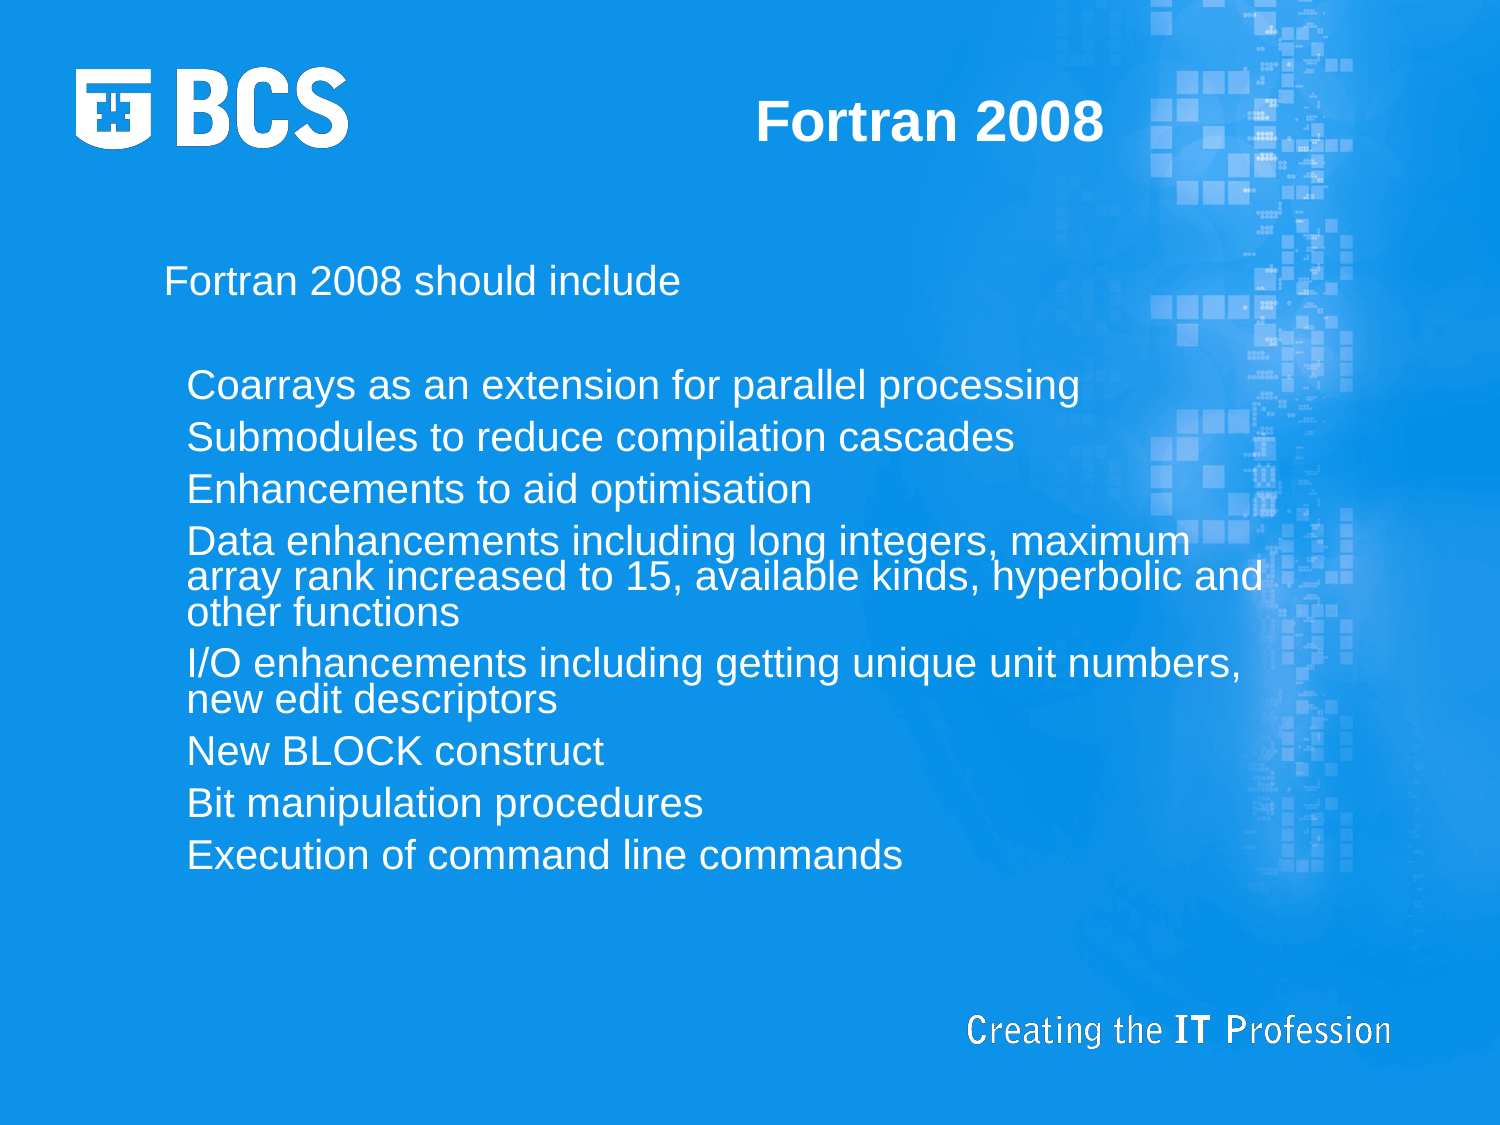

# Fortran 2008
Fortran 2008 should include
 Coarrays as an extension for parallel processing
 Submodules to reduce compilation cascades
 Enhancements to aid optimisation
 Data enhancements including long integers, maximum array rank increased to 15, available kinds, hyperbolic and other functions
 I/O enhancements including getting unique unit numbers, new edit descriptors
 New BLOCK construct
 Bit manipulation procedures
 Execution of command line commands